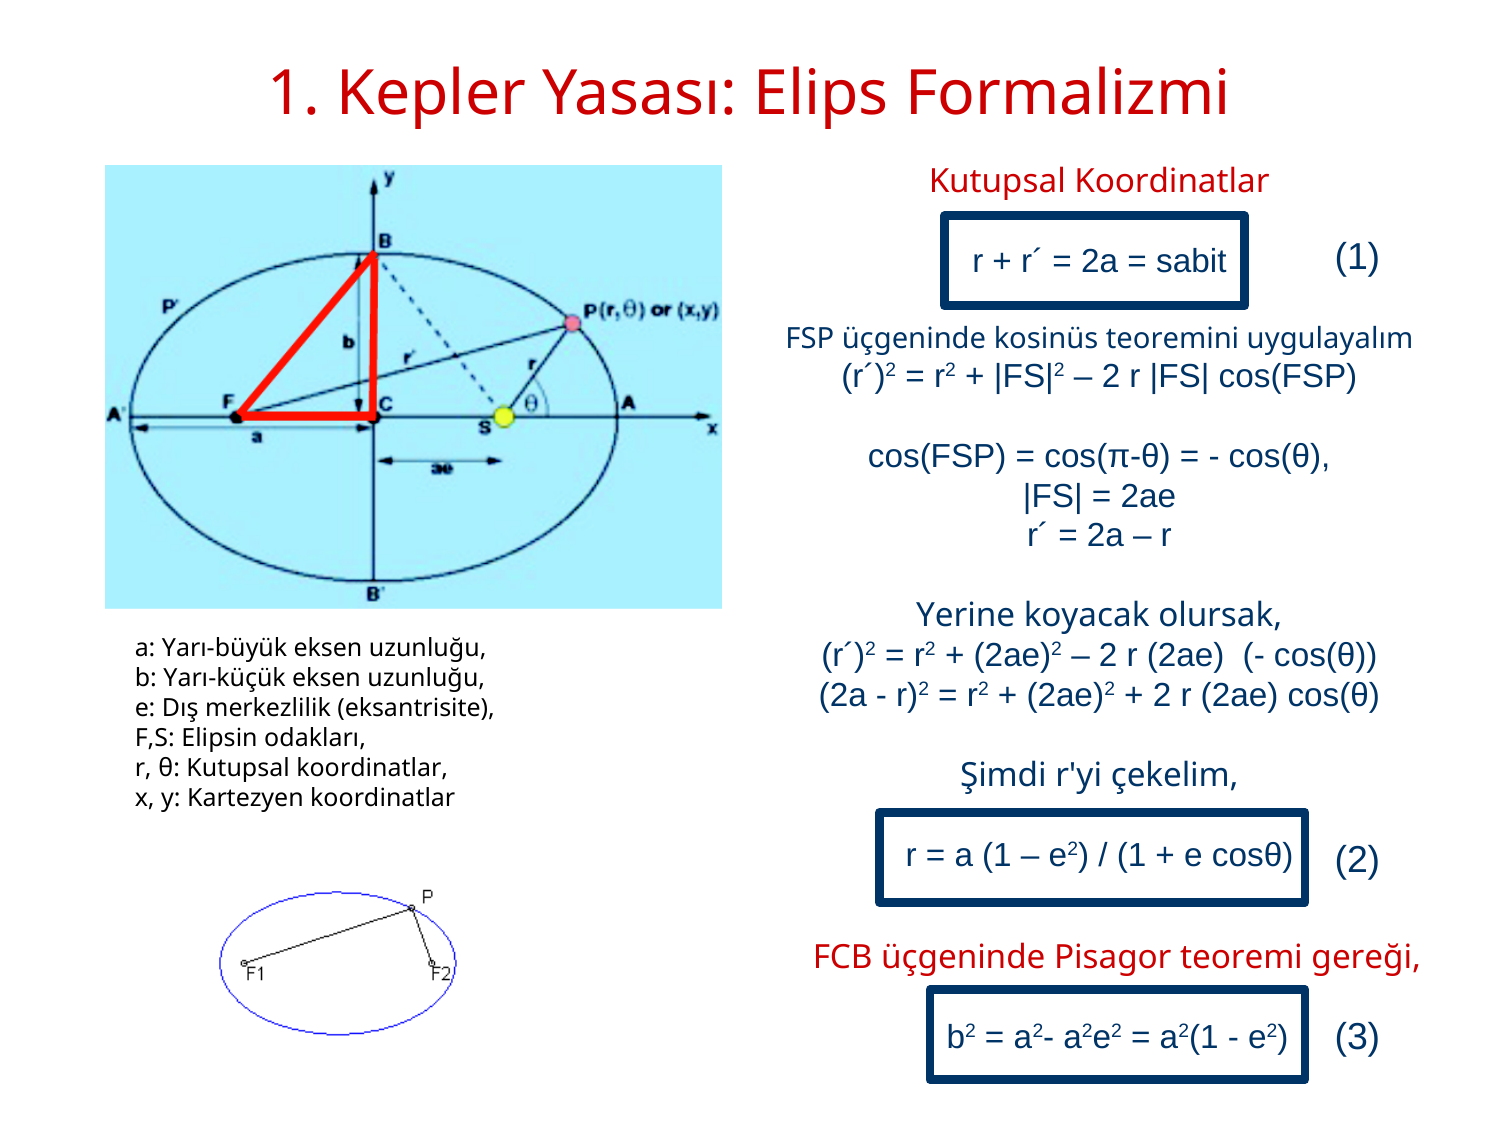

# 1. Kepler Yasası: Elips Formalizmi
Kutupsal Koordinatlar
r + r´ = 2a = sabit
FSP üçgeninde kosinüs teoremini uygulayalım
(r´)2 = r2 + |FS|2 – 2 r |FS| cos(FSP)
cos(FSP) = cos(π-θ) = - cos(θ),
|FS| = 2ae
r´ = 2a – r
Yerine koyacak olursak,
(r´)2 = r2 + (2ae)2 – 2 r (2ae) (- cos(θ))
(2a - r)2 = r2 + (2ae)2 + 2 r (2ae) cos(θ)
Şimdi r'yi çekelim,
r = a (1 – e2) / (1 + e cosθ)
(1)
a: Yarı-büyük eksen uzunluğu,
b: Yarı-küçük eksen uzunluğu,
e: Dış merkezlilik (eksantrisite),
F,S: Elipsin odakları,
r, θ: Kutupsal koordinatlar,
x, y: Kartezyen koordinatlar
(2)
FCB üçgeninde Pisagor teoremi gereği,
b2 = a2- a2e2 = a2(1 - e2)
(3)